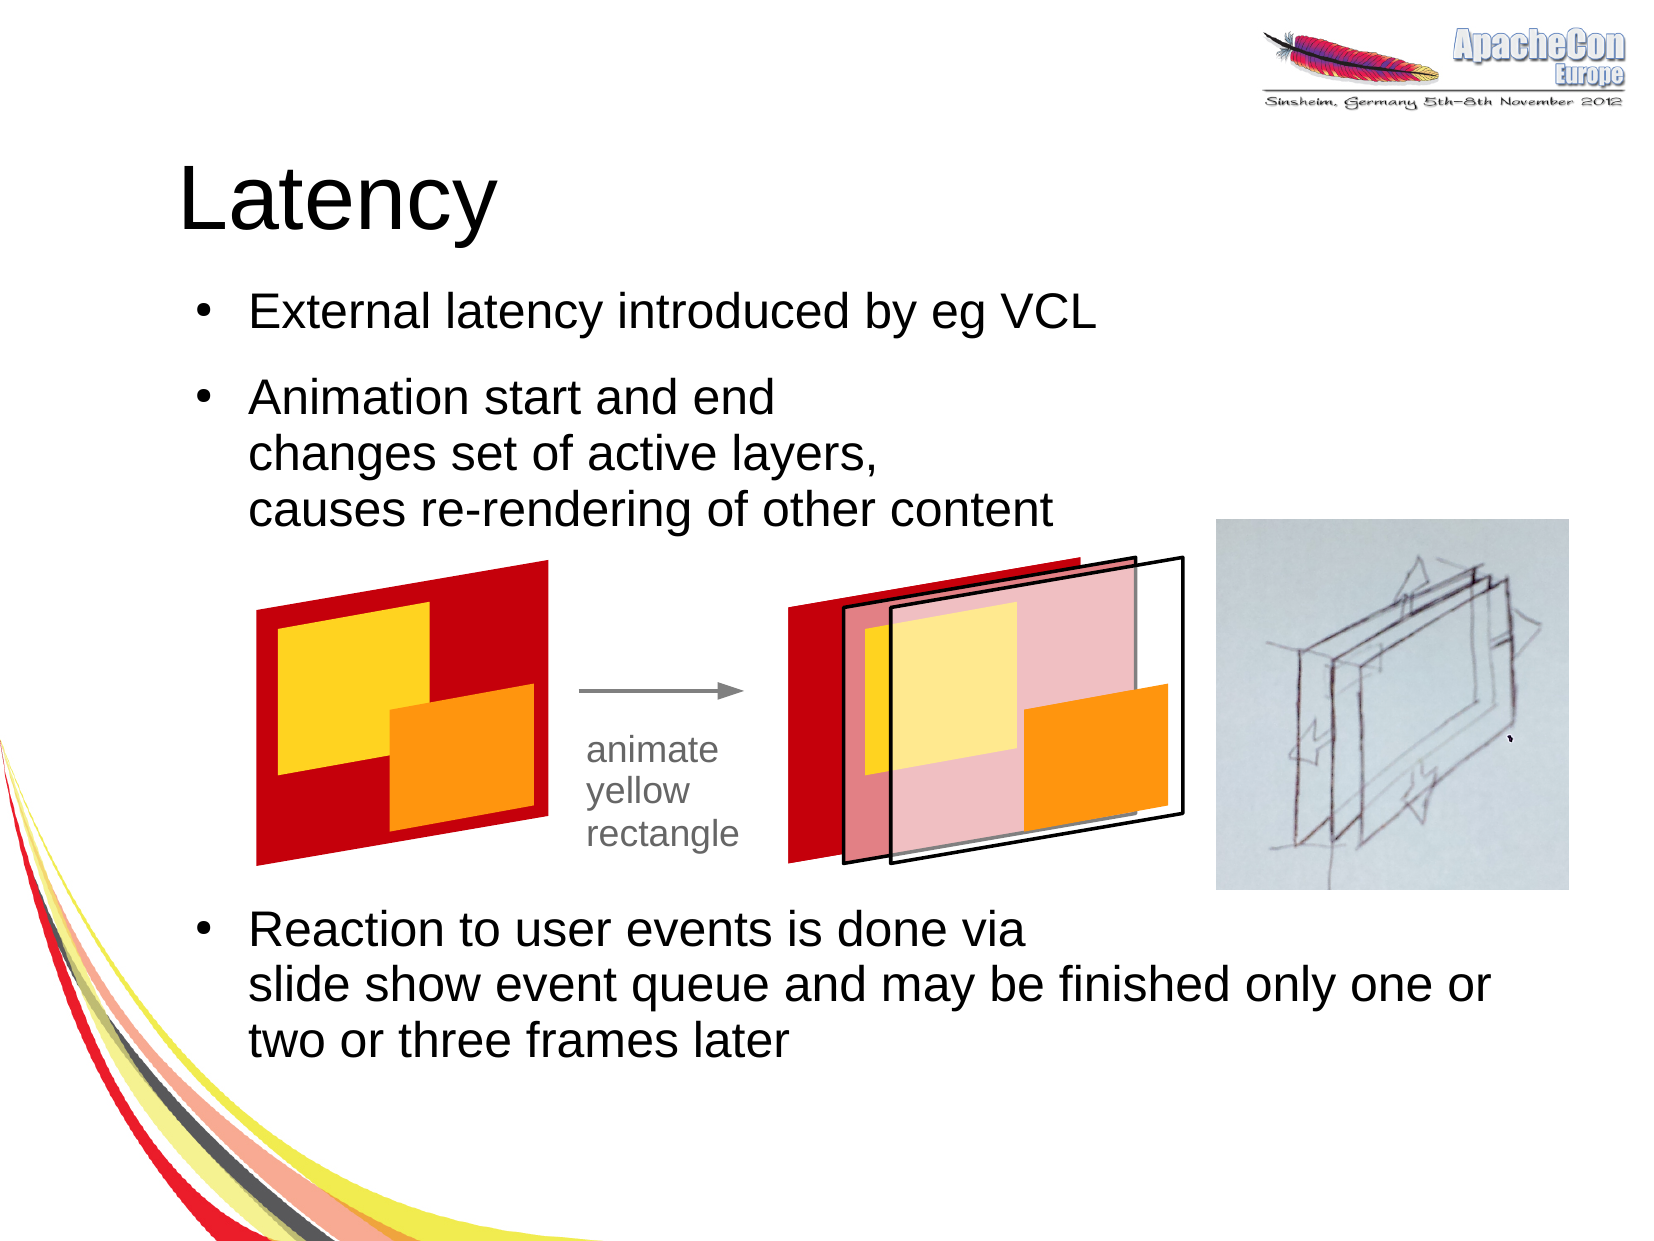

# Latency
External latency introduced by eg VCL
Animation start and end
changes set of active layers,
causes re-rendering of other content
Reaction to user events is done via
slide show event queue and may be finished only one or two or three frames later
animate
yellow
rectangle